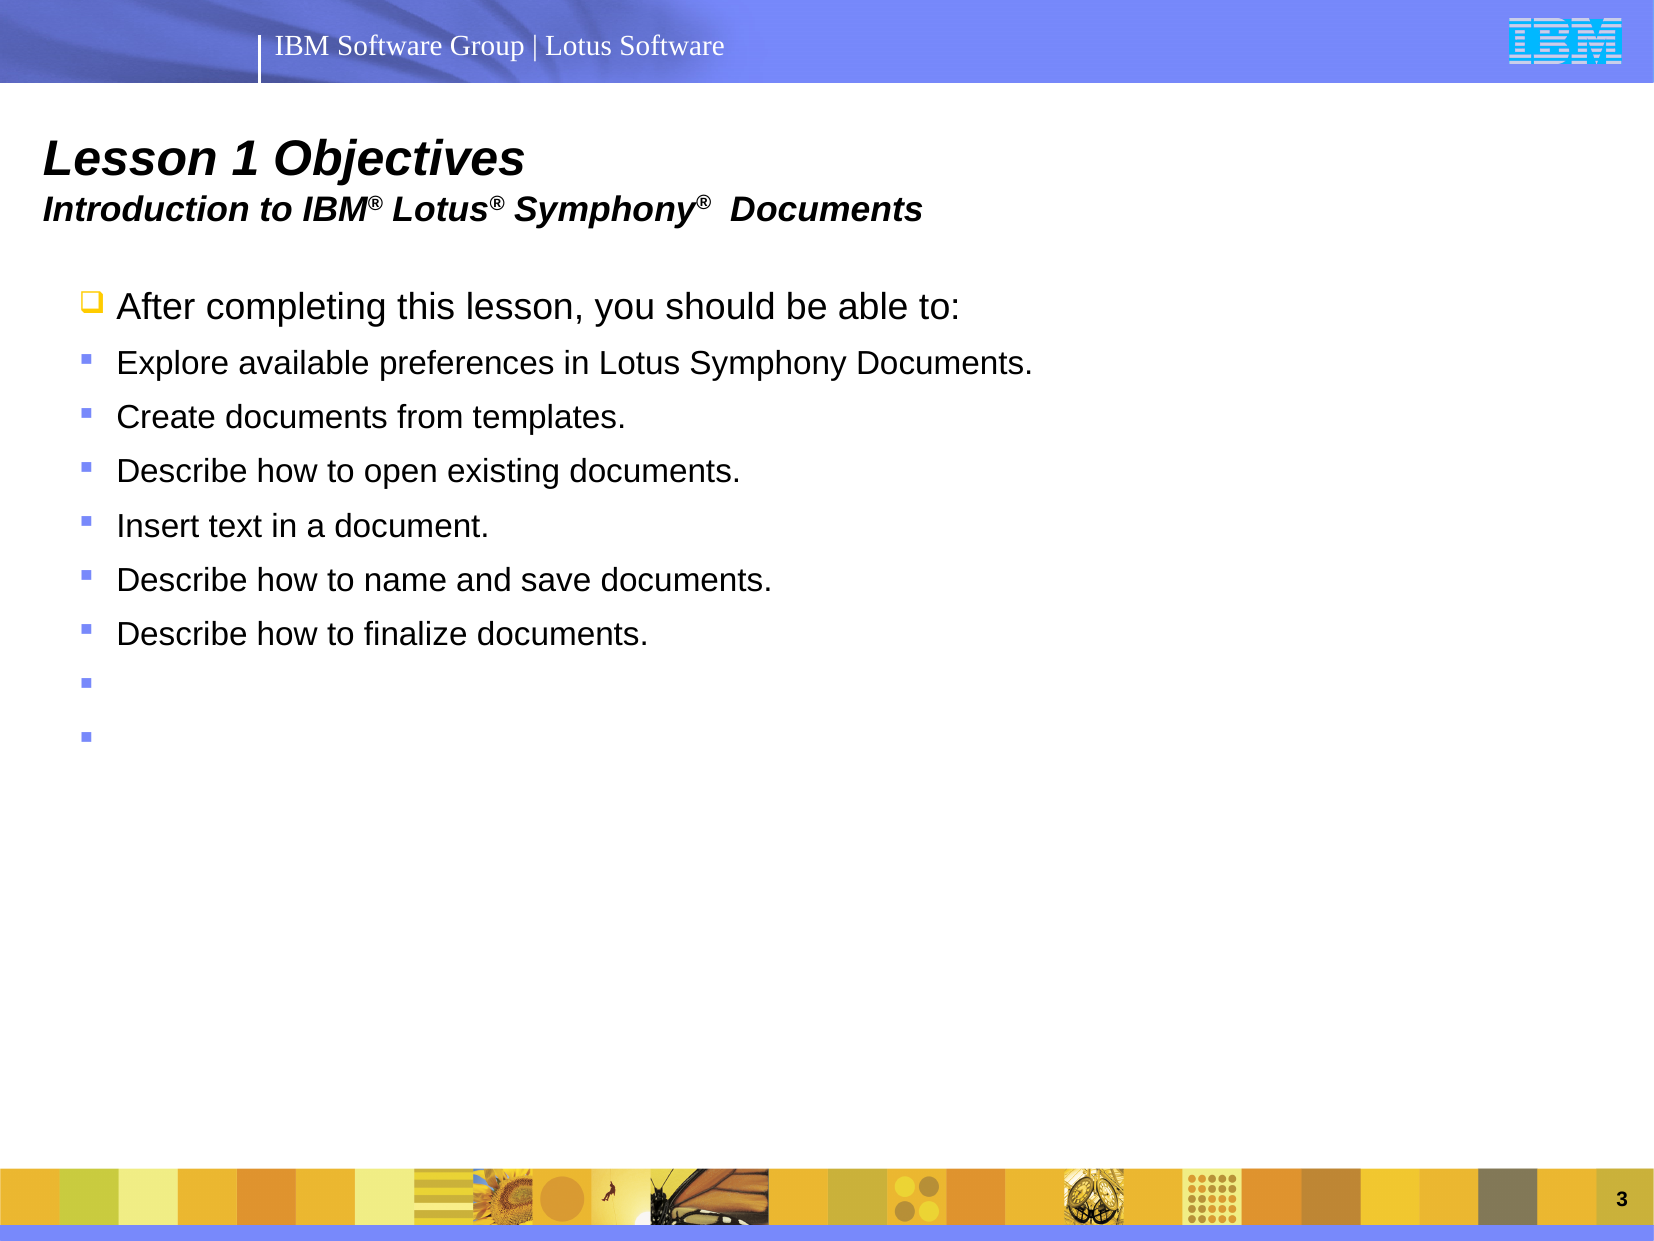

# Lesson 1 Objectives Introduction to IBM® Lotus® Symphony® Documents
After completing this lesson, you should be able to:
Explore available preferences in Lotus Symphony Documents.
Create documents from templates.
Describe how to open existing documents.
Insert text in a document.
Describe how to name and save documents.
Describe how to finalize documents.
3